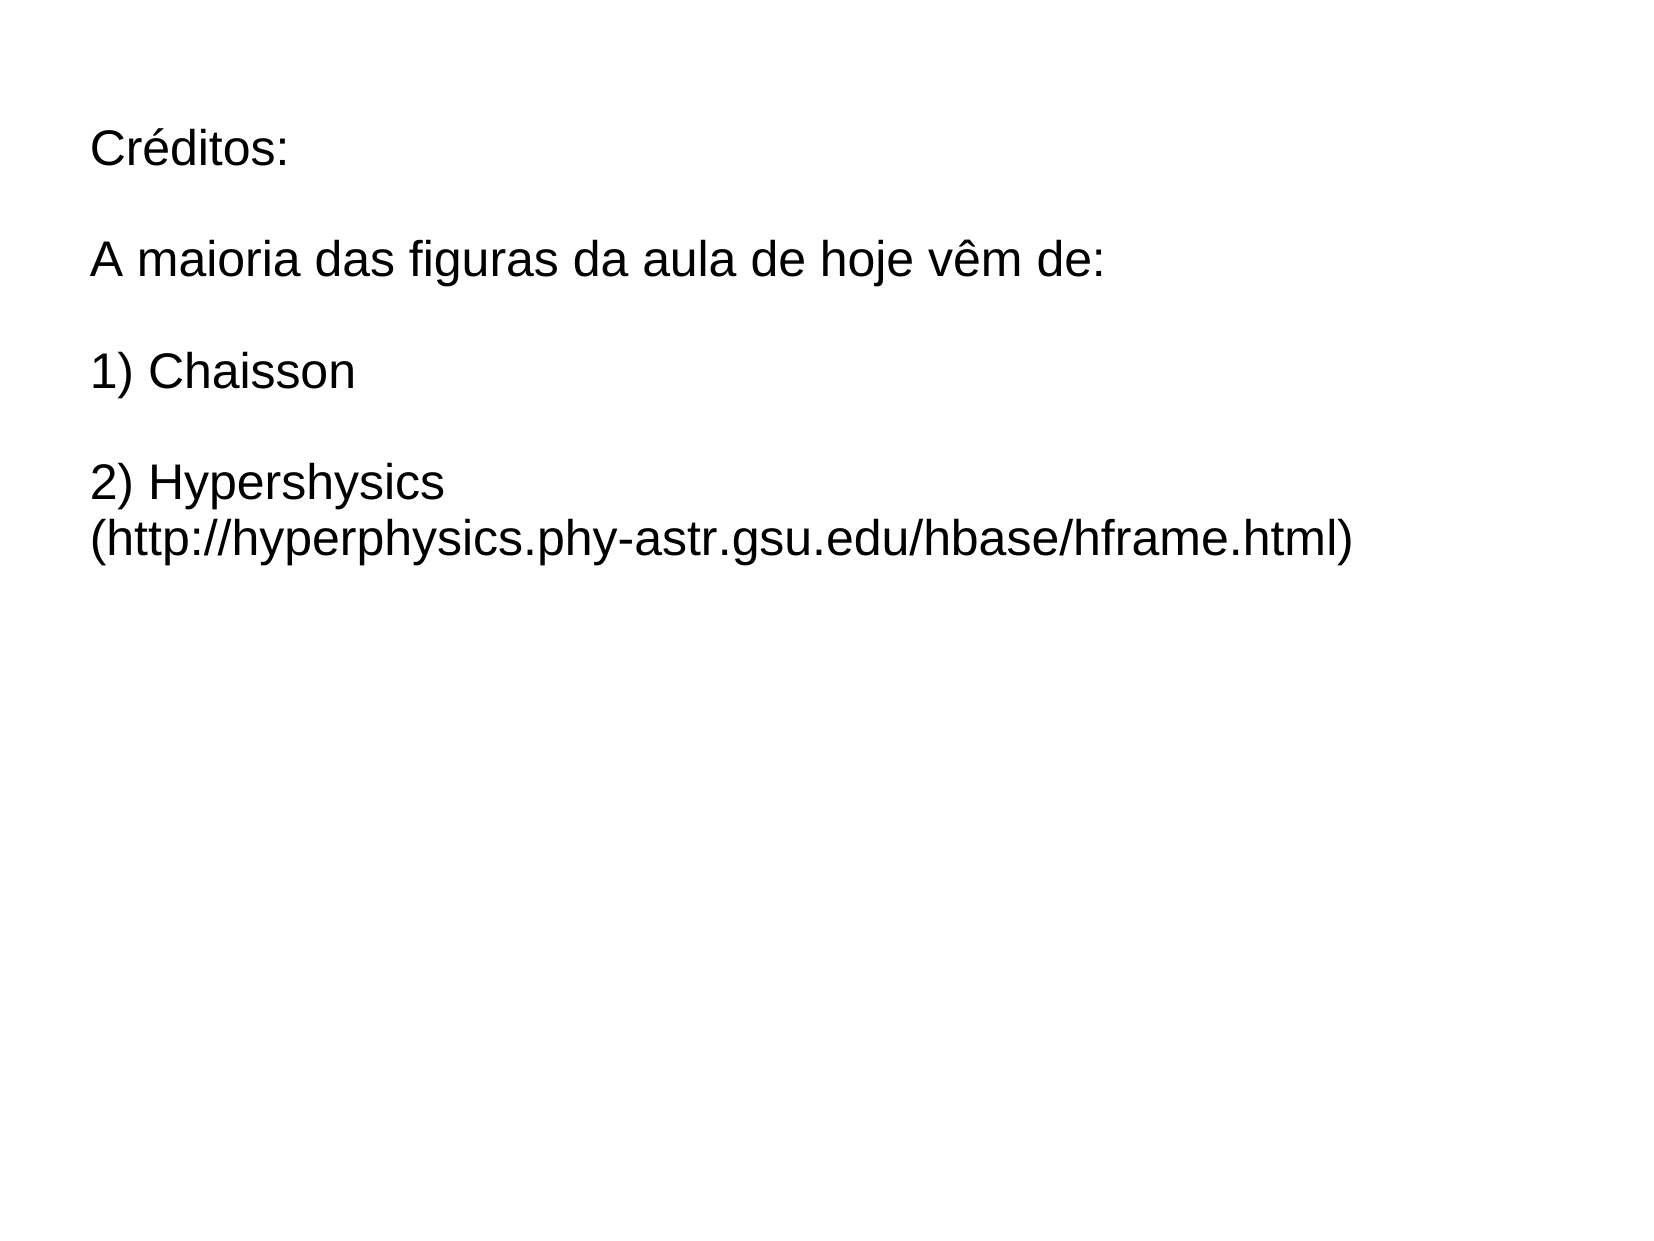

Créditos:
A maioria das figuras da aula de hoje vêm de:
1) Chaisson
2) Hypershysics
(http://hyperphysics.phy-astr.gsu.edu/hbase/hframe.html)